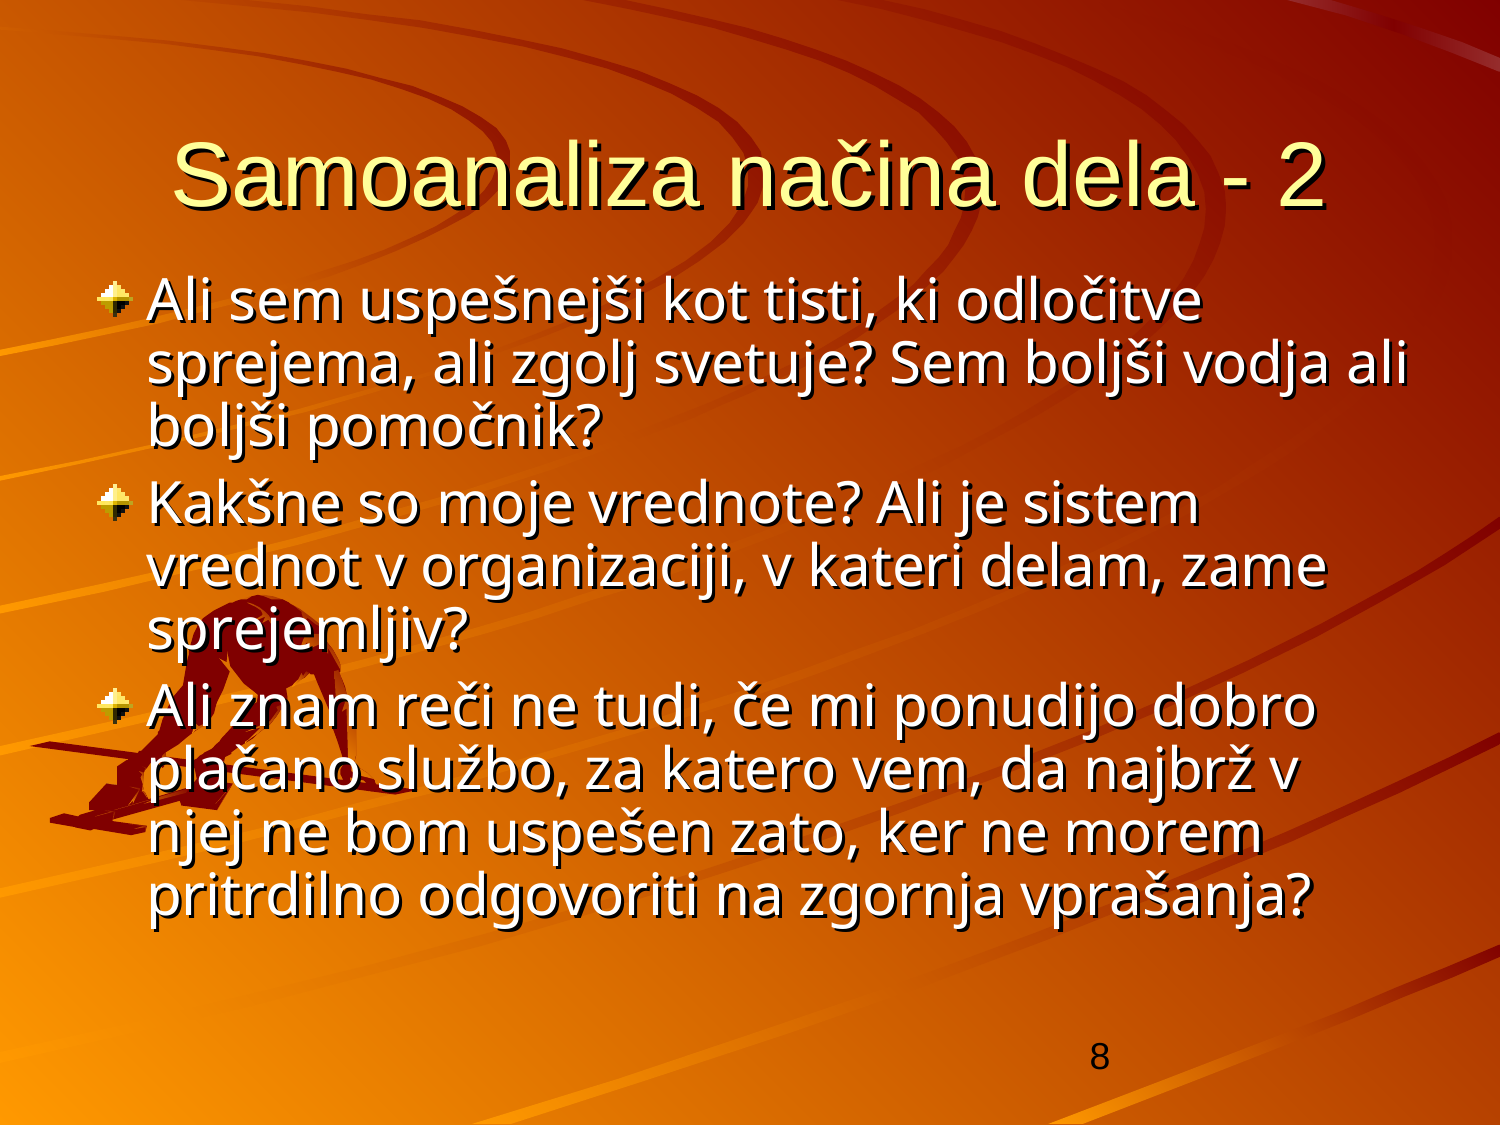

# Samoanaliza načina dela - 2
Ali sem uspešnejši kot tisti, ki odločitve sprejema, ali zgolj svetuje? Sem boljši vodja ali boljši pomočnik?
Kakšne so moje vrednote? Ali je sistem vrednot v organizaciji, v kateri delam, zame sprejemljiv?
Ali znam reči ne tudi, če mi ponudijo dobro plačano službo, za katero vem, da najbrž v njej ne bom uspešen zato, ker ne morem pritrdilno odgovoriti na zgornja vprašanja?
8